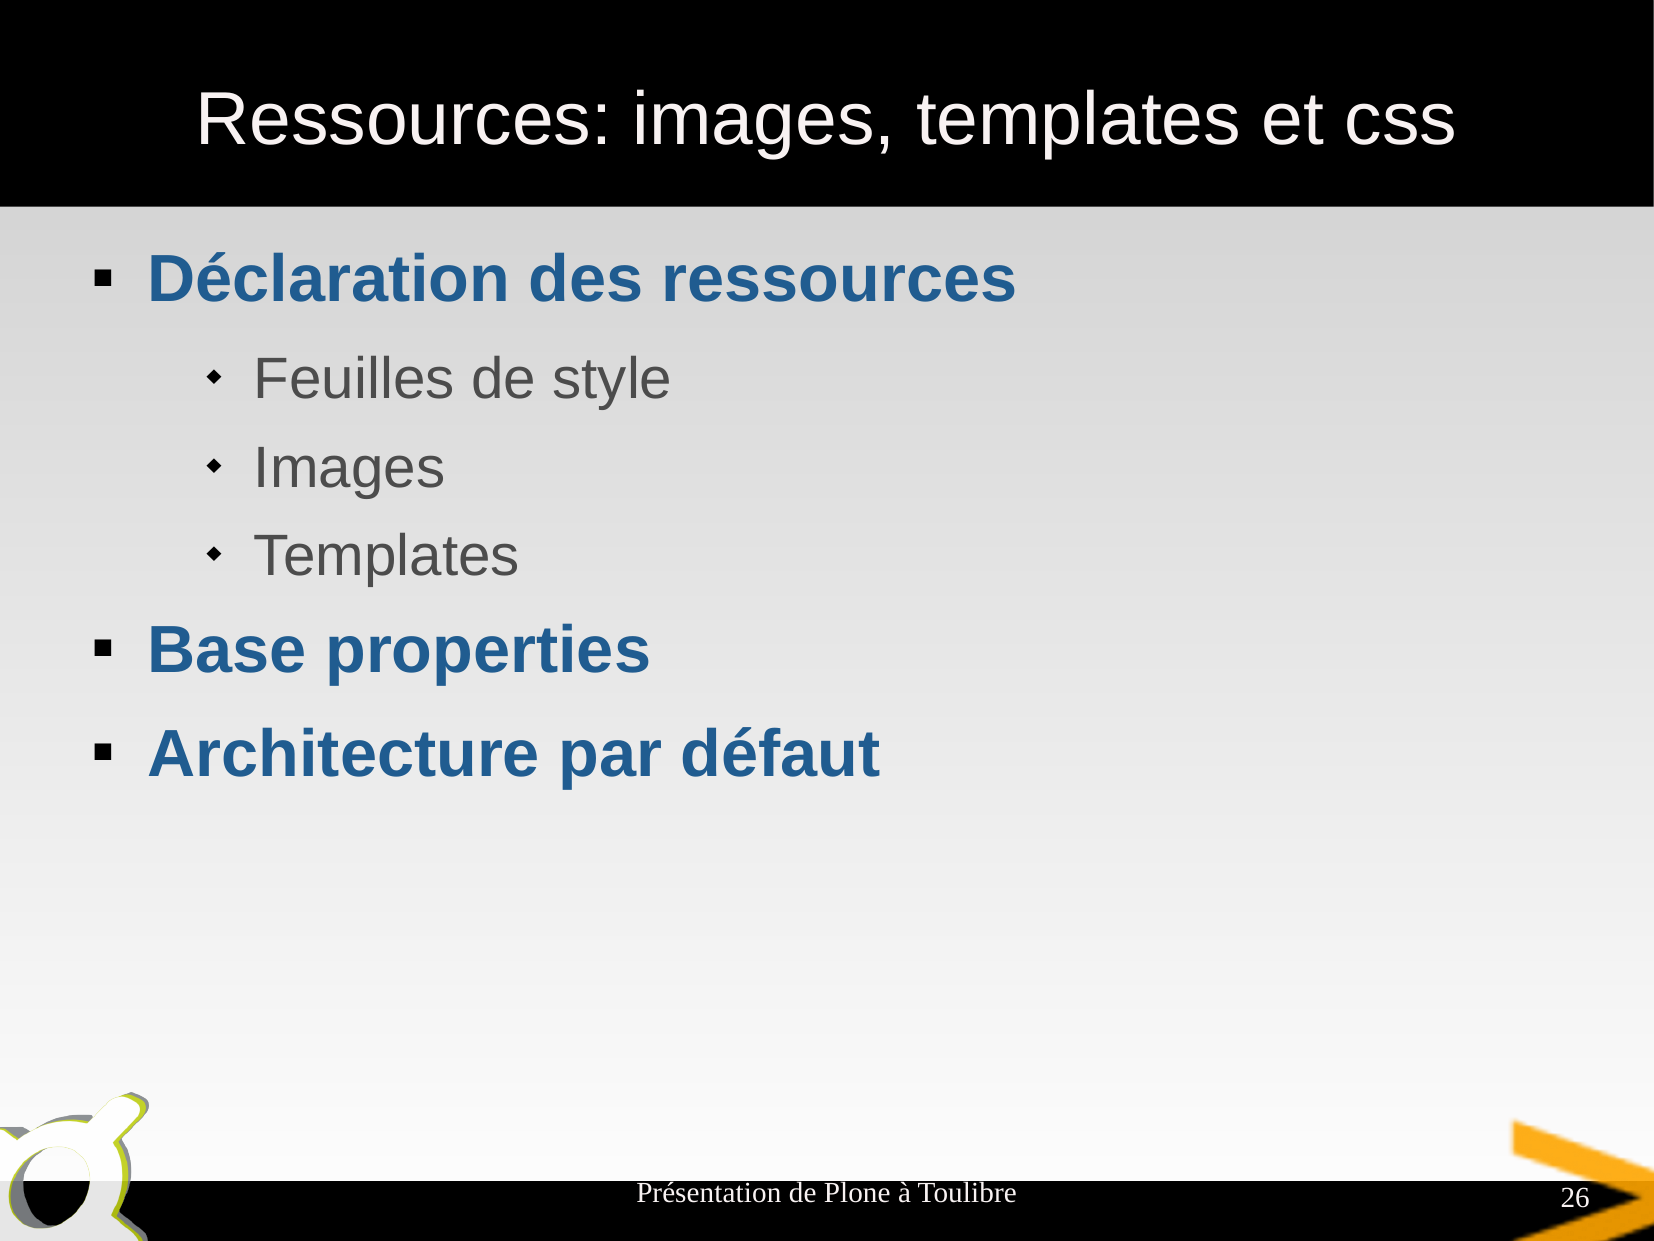

# Ressources: images, templates et css
Déclaration des ressources
Feuilles de style
Images
Templates
Base properties
Architecture par défaut
Présentation de Plone à Toulibre
26